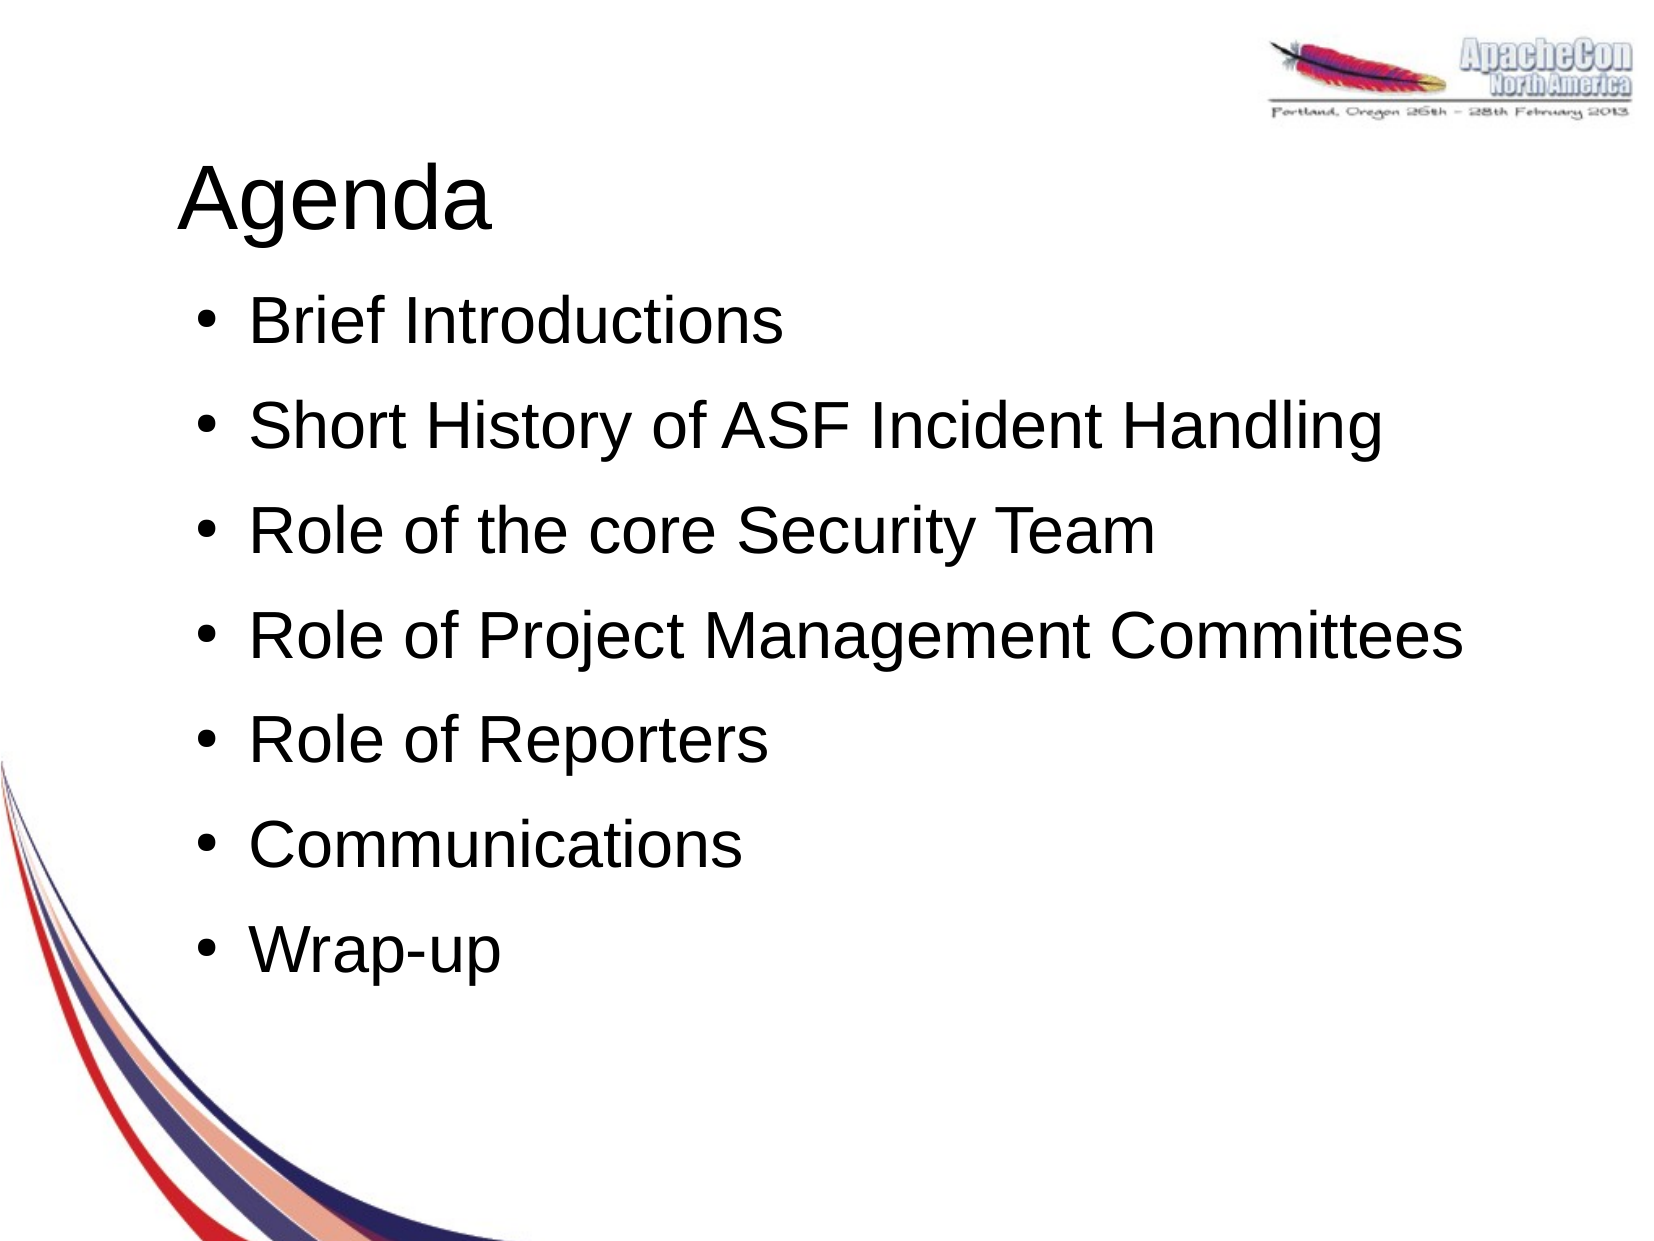

# Agenda
Brief Introductions
Short History of ASF Incident Handling
Role of the core Security Team
Role of Project Management Committees
Role of Reporters
Communications
Wrap-up